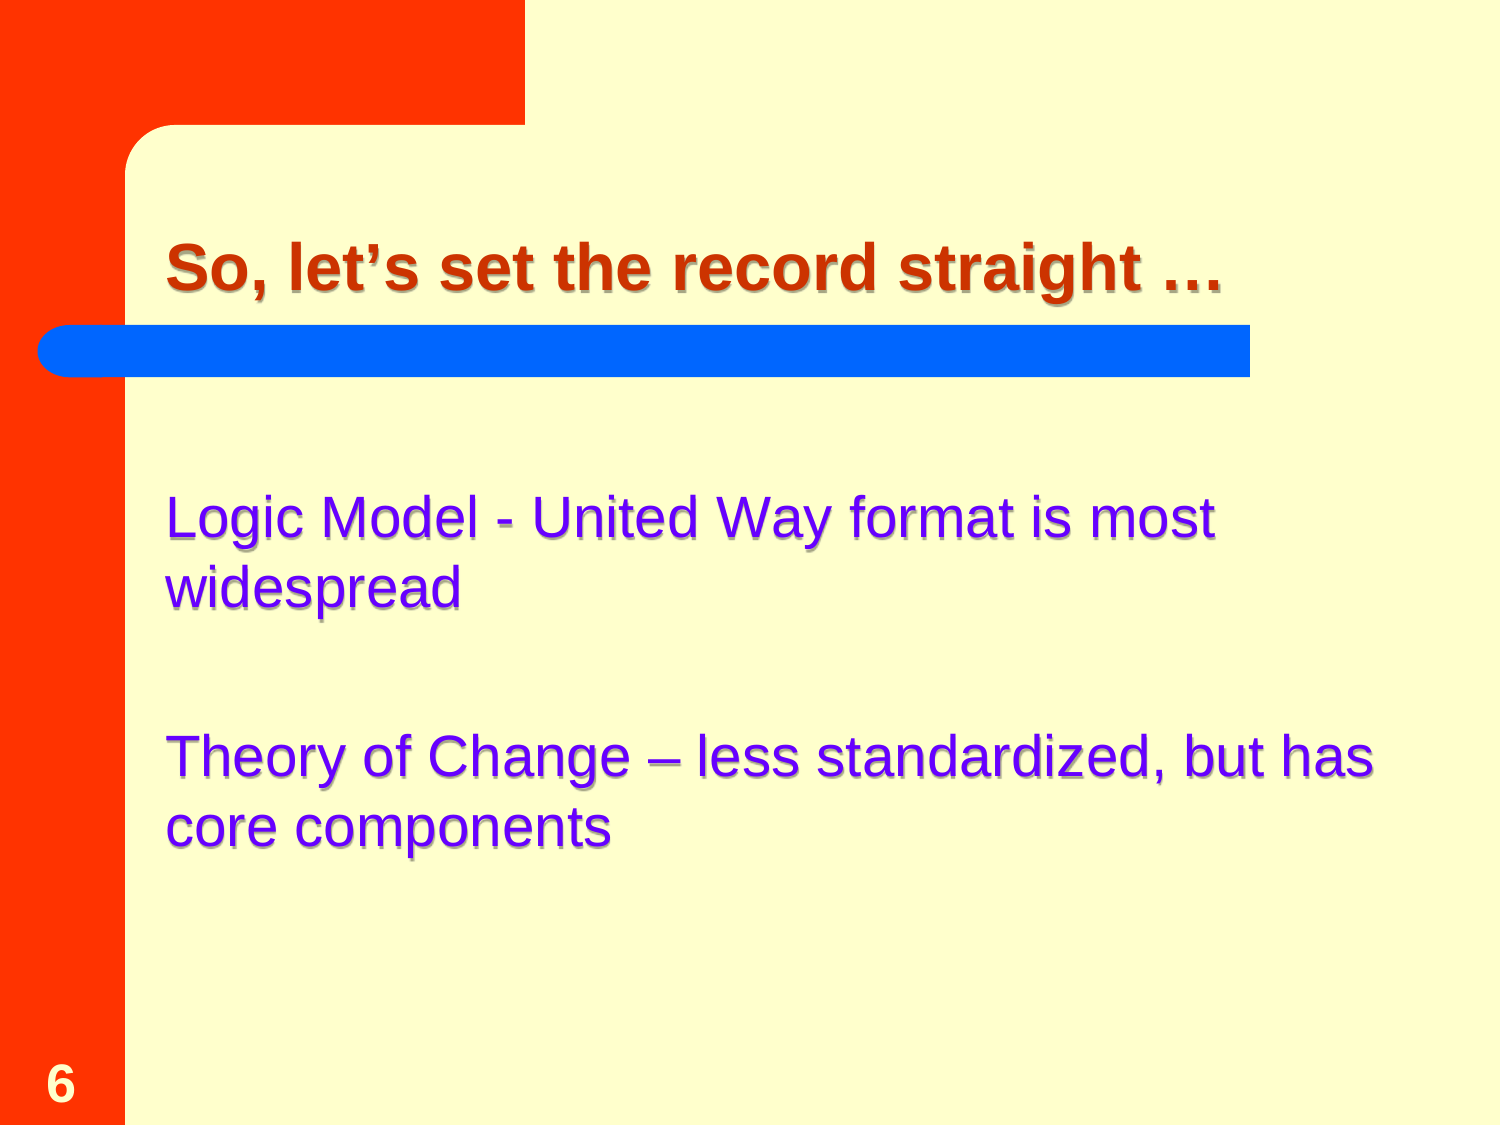

# So, let’s set the record straight …
Logic Model - United Way format is most widespread
Theory of Change – less standardized, but has core components